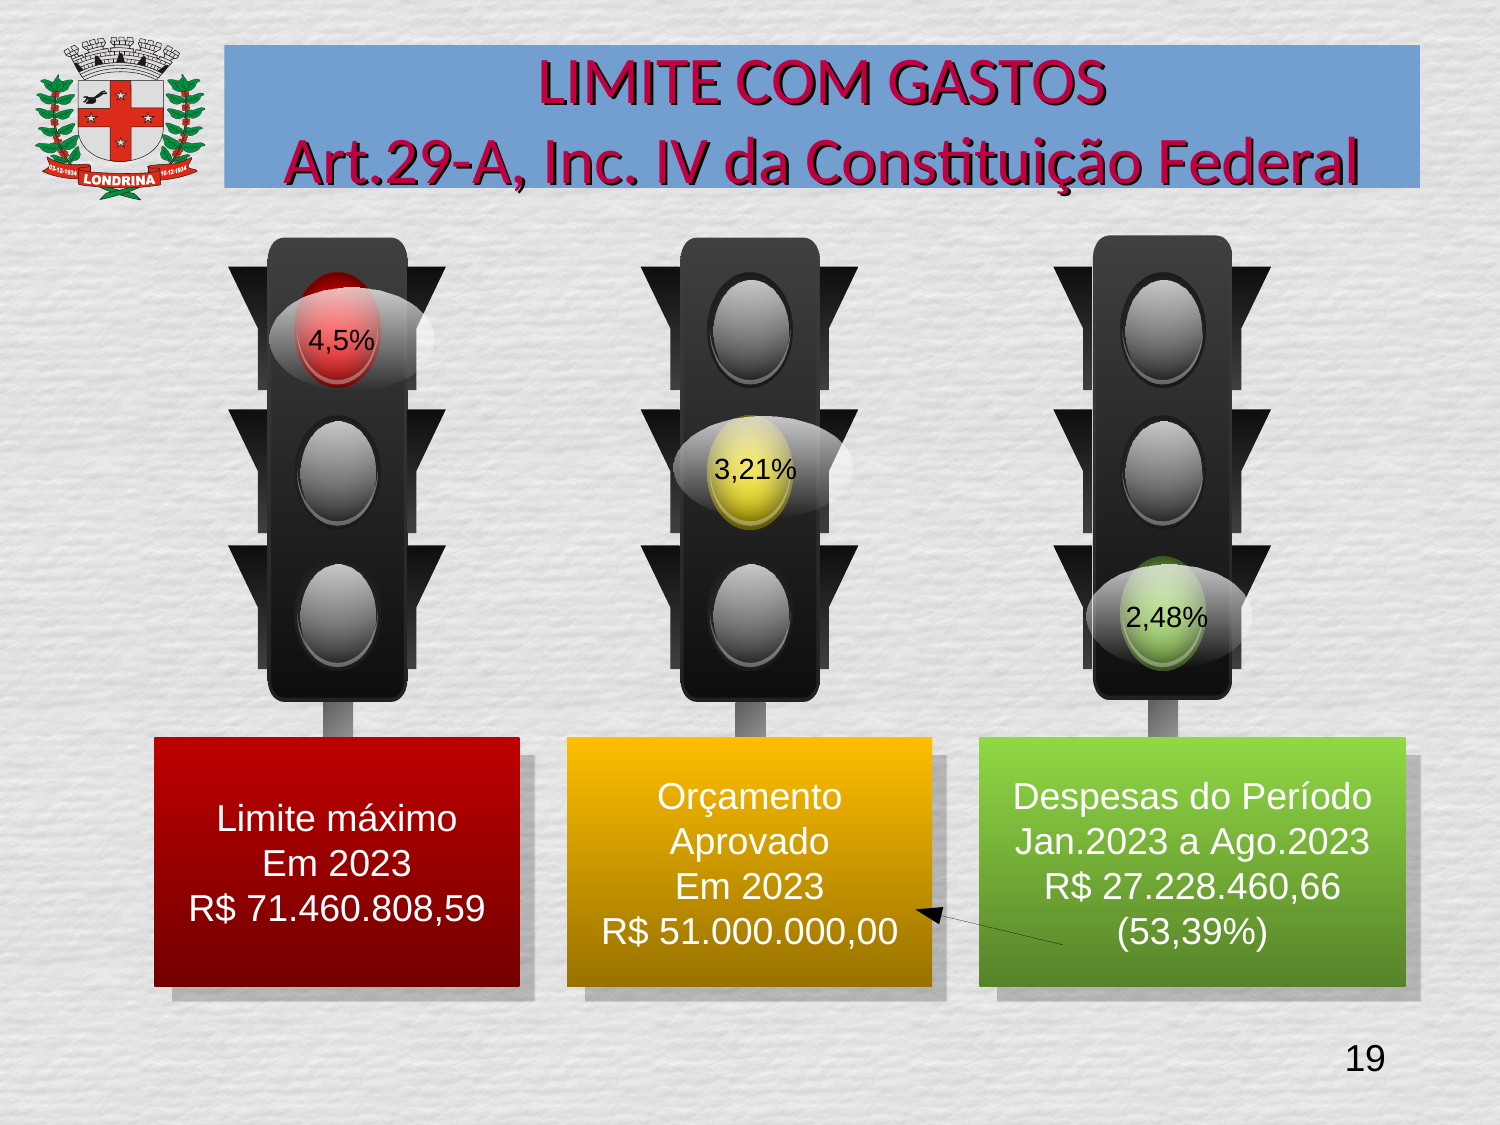

LIMITE COM GASTOS
Art.29-A, Inc. IV da Constituição Federal
4,5%
3,21%
2,48%
Limite máximo
Em 2023
R$ 71.460.808,59
Orçamento Aprovado
Em 2023
R$ 51.000.000,00
Despesas do Período
Jan.2023 a Ago.2023
R$ 27.228.460,66
(53,39%)